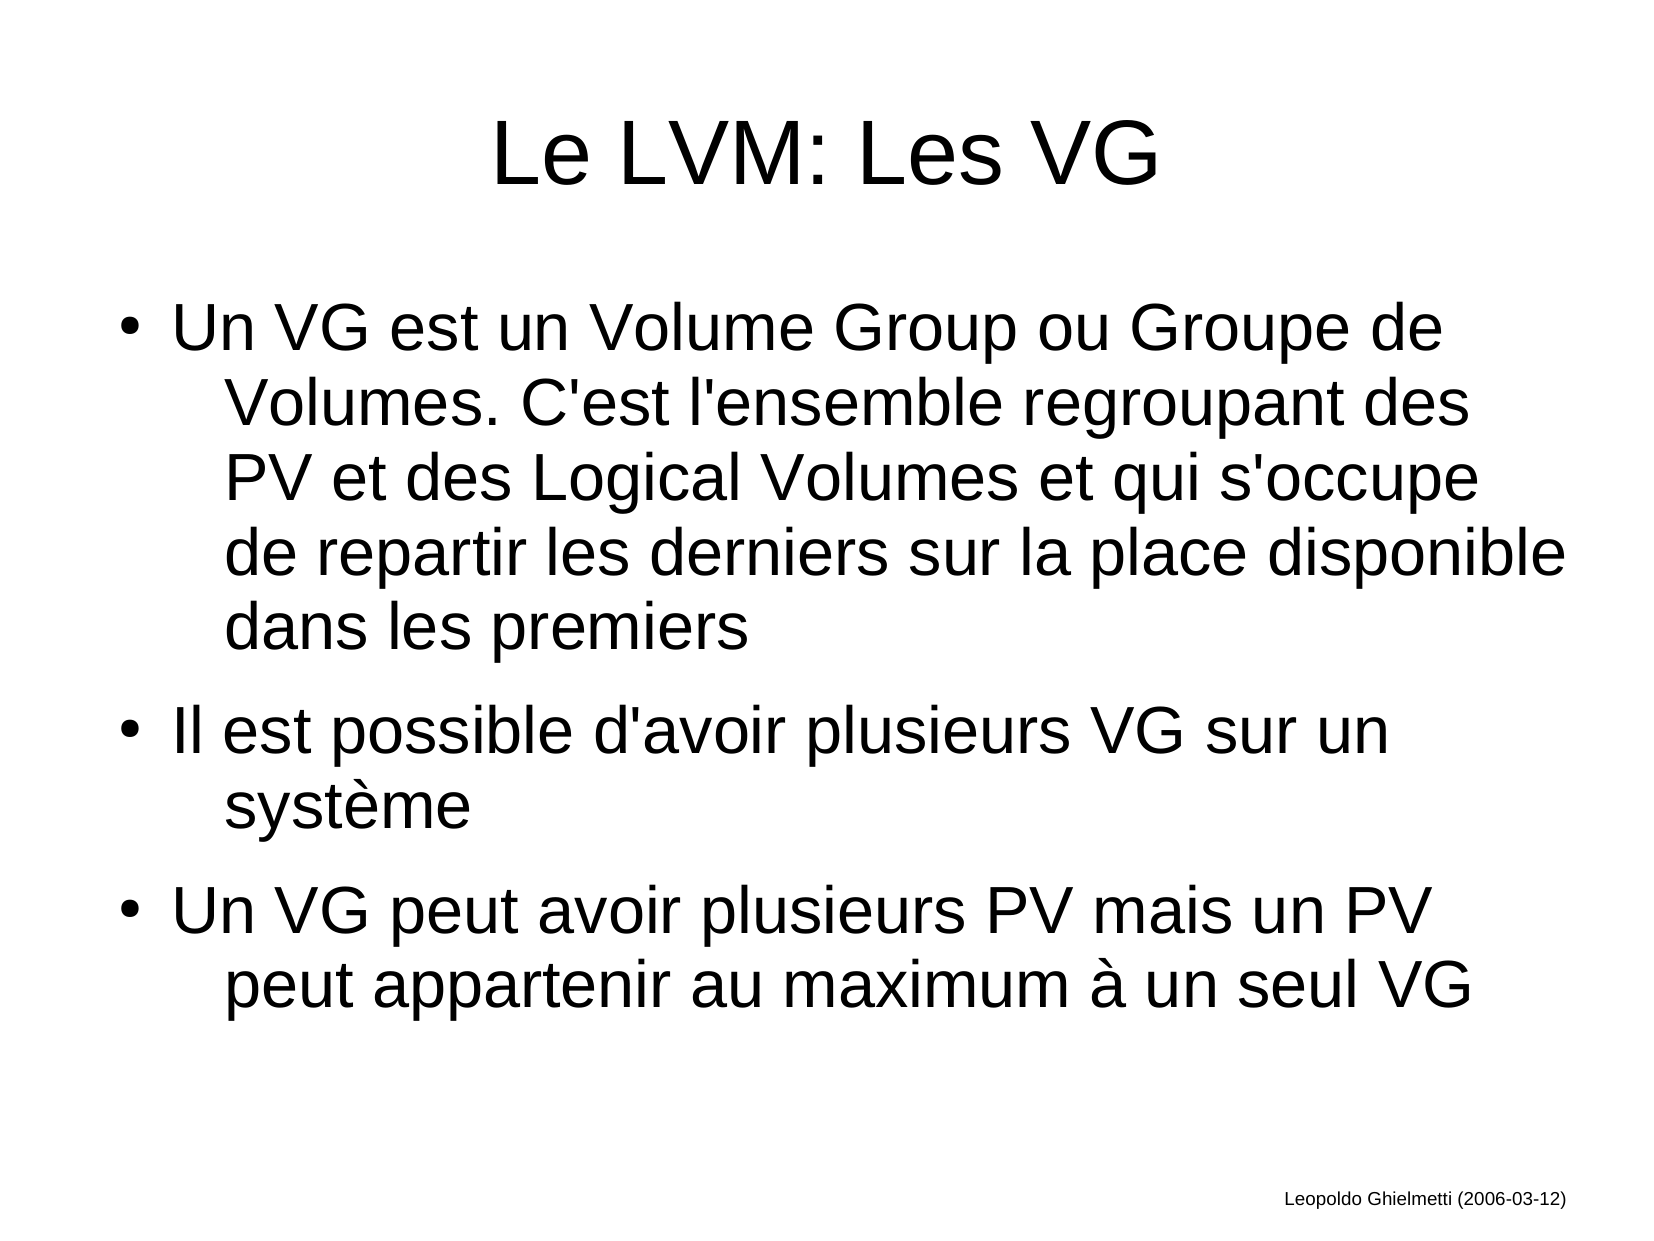

# Le LVM: Les VG
Un VG est un Volume Group ou Groupe de Volumes. C'est l'ensemble regroupant des PV et des Logical Volumes et qui s'occupe de repartir les derniers sur la place disponible dans les premiers
Il est possible d'avoir plusieurs VG sur un système
Un VG peut avoir plusieurs PV mais un PV peut appartenir au maximum à un seul VG
Leopoldo Ghielmetti (2006-03-12)